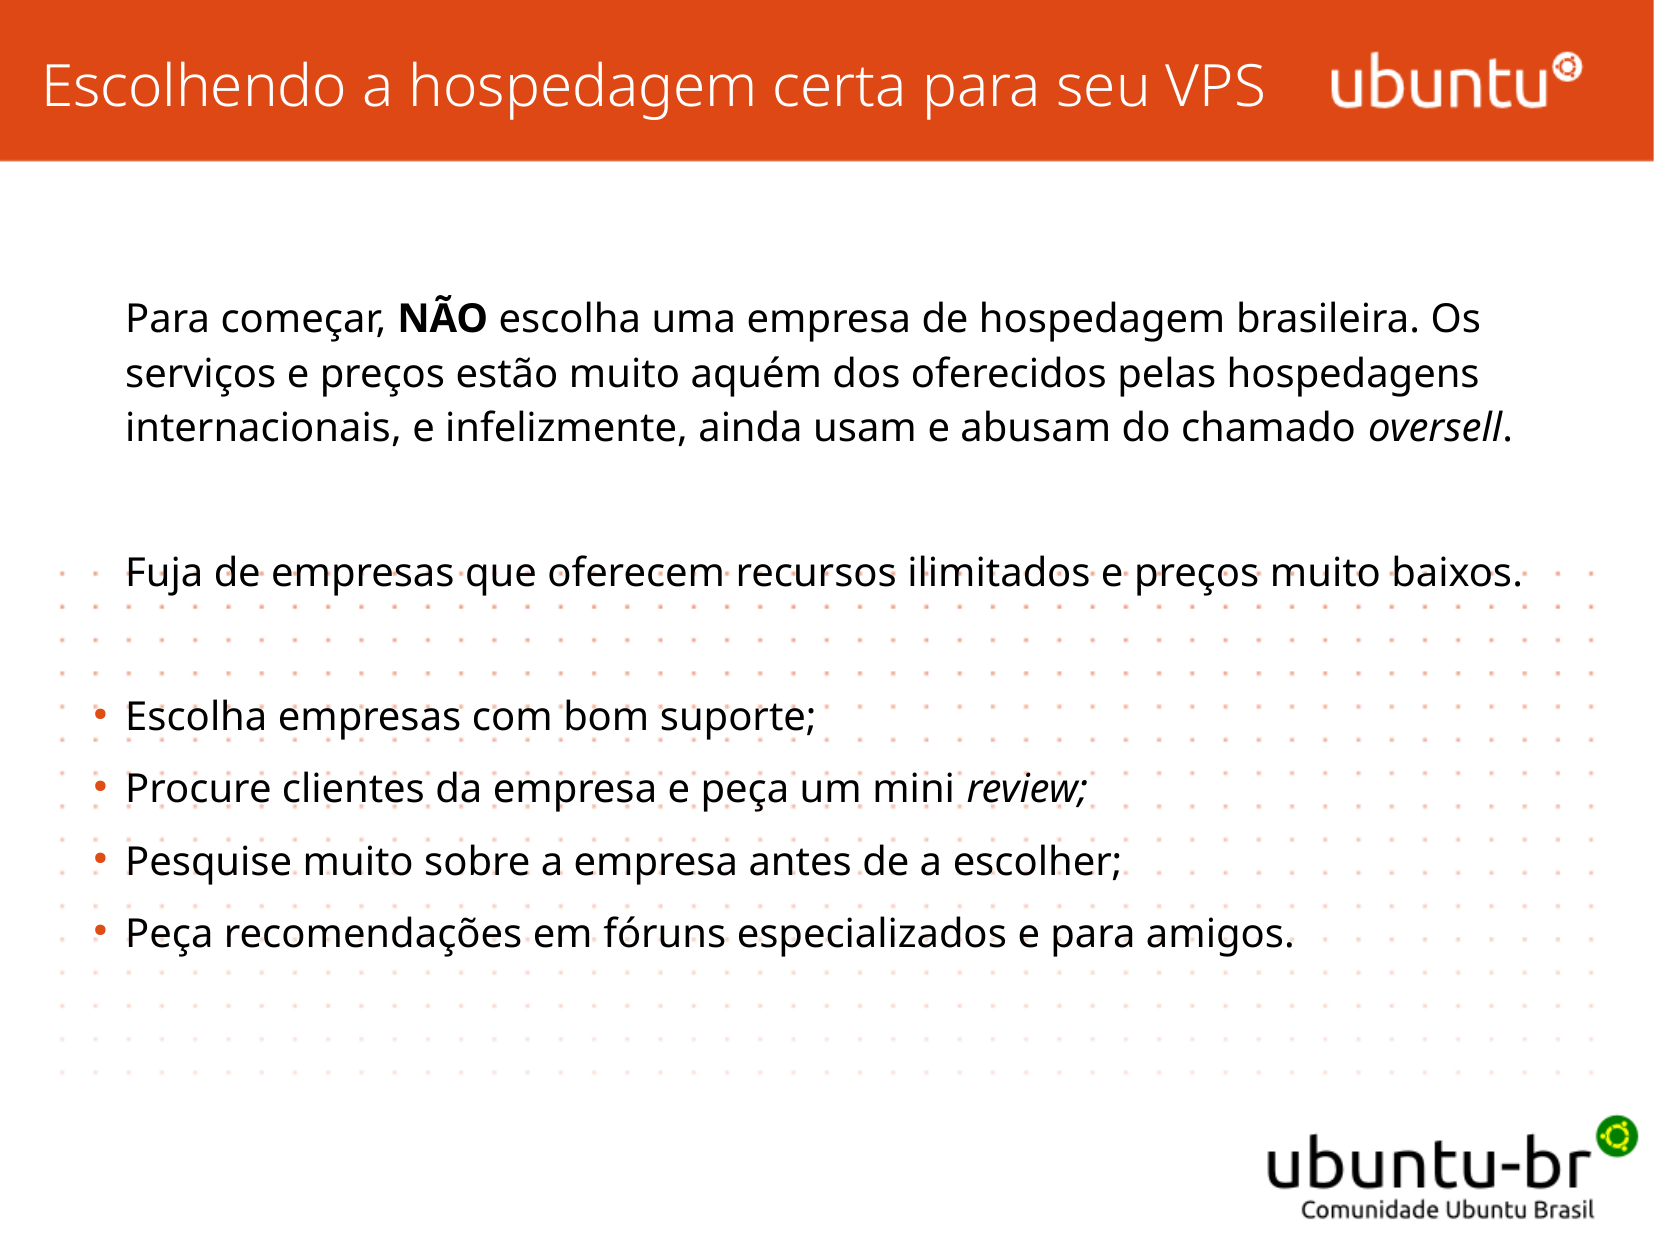

# Escolhendo a hospedagem certa para seu VPS
Para começar, NÃO escolha uma empresa de hospedagem brasileira. Os serviços e preços estão muito aquém dos oferecidos pelas hospedagens internacionais, e infelizmente, ainda usam e abusam do chamado oversell.
Fuja de empresas que oferecem recursos ilimitados e preços muito baixos.
Escolha empresas com bom suporte;
Procure clientes da empresa e peça um mini review;
Pesquise muito sobre a empresa antes de a escolher;
Peça recomendações em fóruns especializados e para amigos.